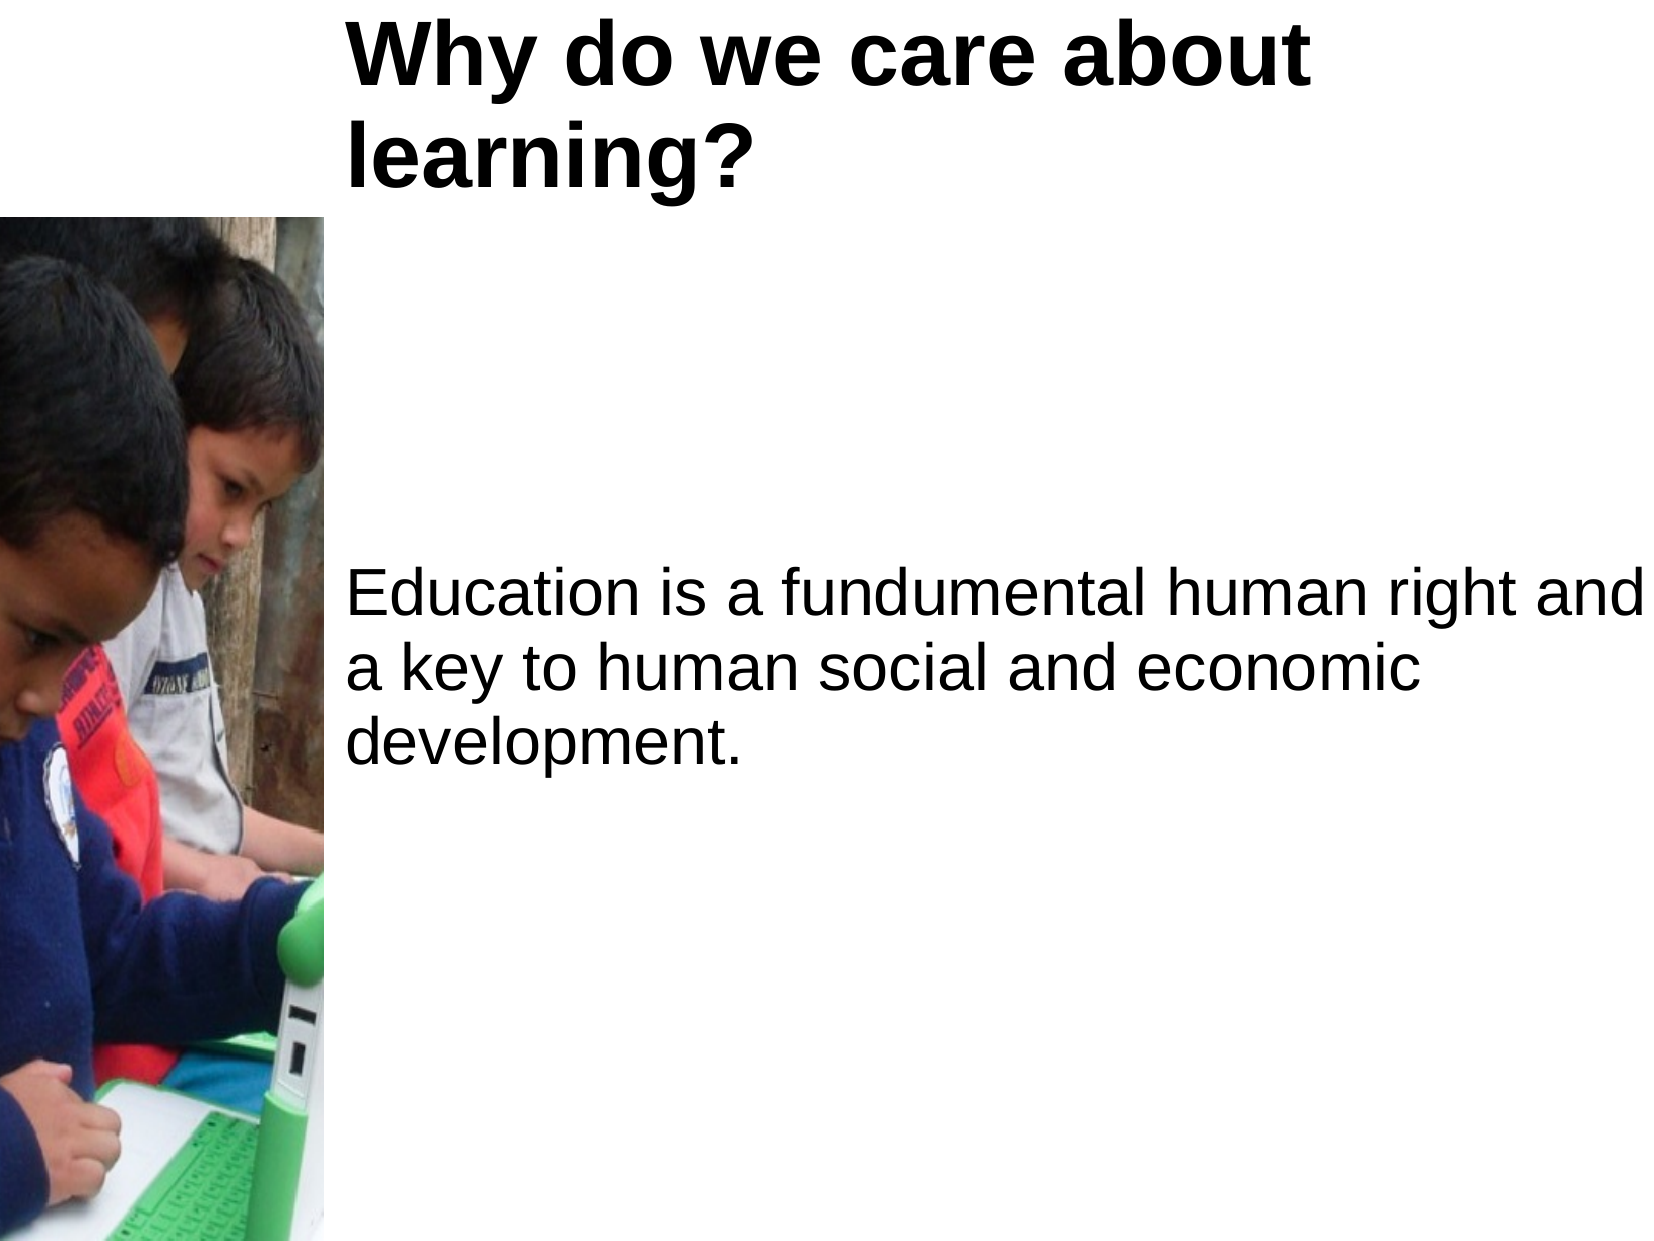

# Why do we care about learning?
Education is a fundumental human right and a key to human social and economic development.